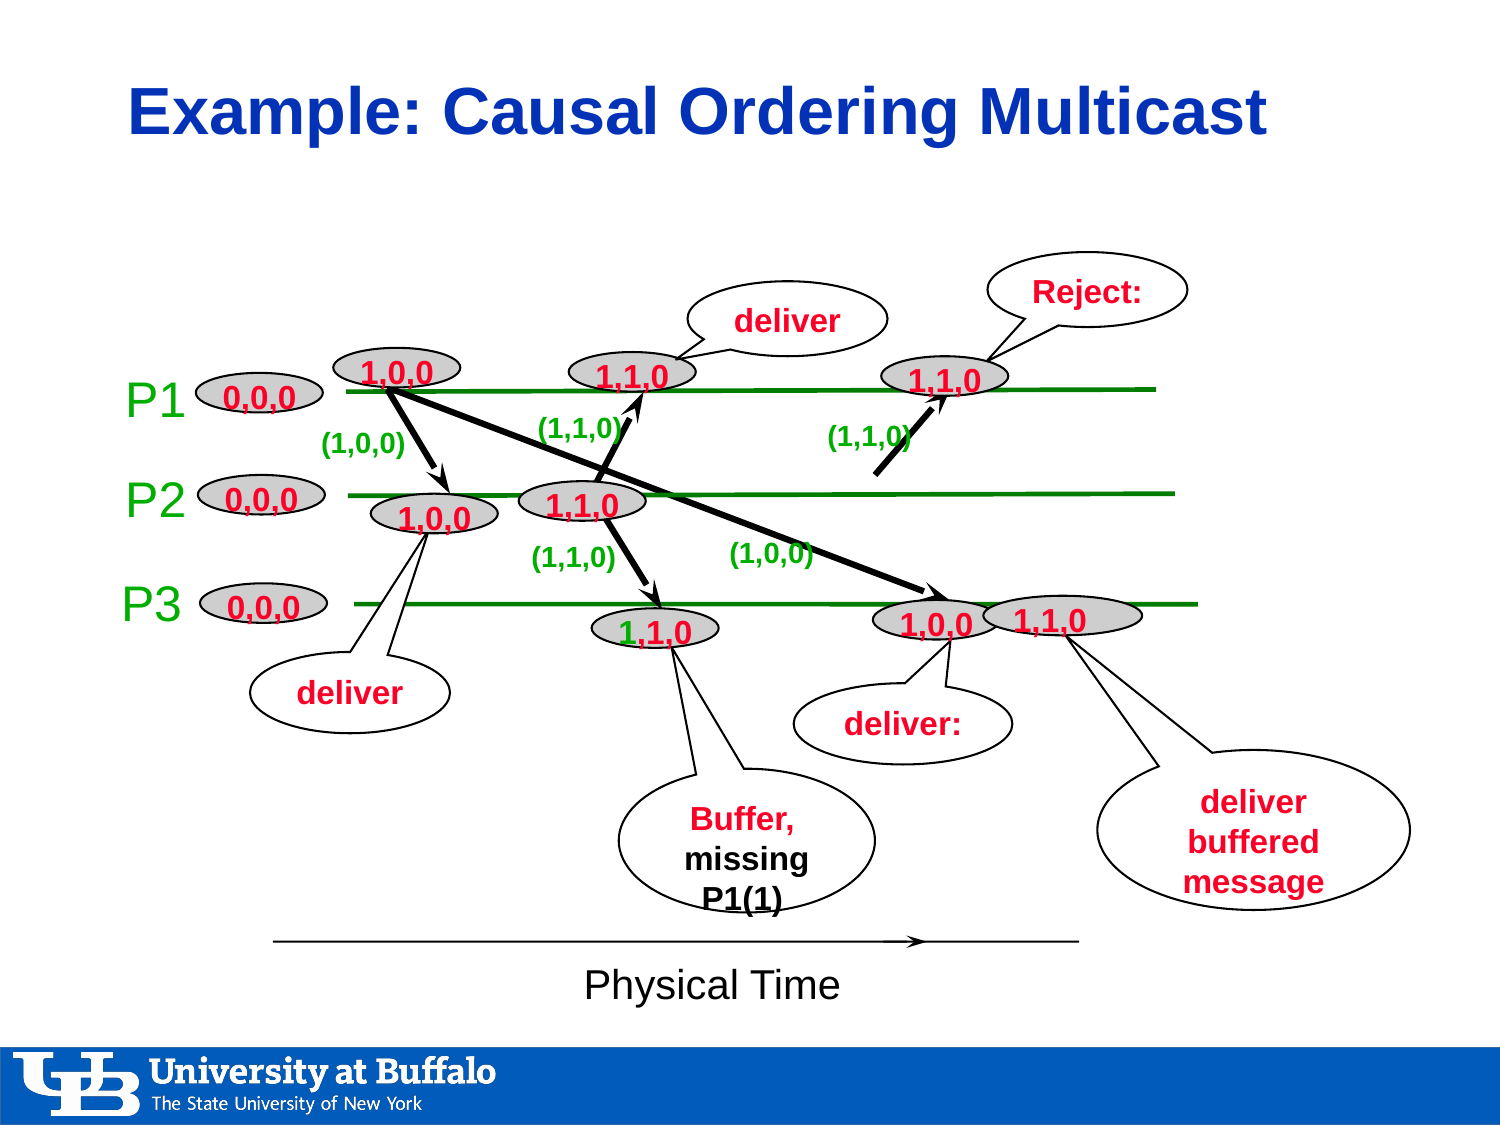

# Example: Causal Ordering Multicast
Reject:
deliver
1,0,0
1,1,0
1,1,0
P1
0,0,0
(1,1,0)
(1,1,0)
(1,0,0)
P2
0,0,0
1,1,0
1,0,0
(1,0,0)
(1,1,0)
P3
0,0,0
1,1,0
deliver buffered message
1,0,0
deliver:
1,1,0
deliver
Buffer, missing P1(1)
Physical Time